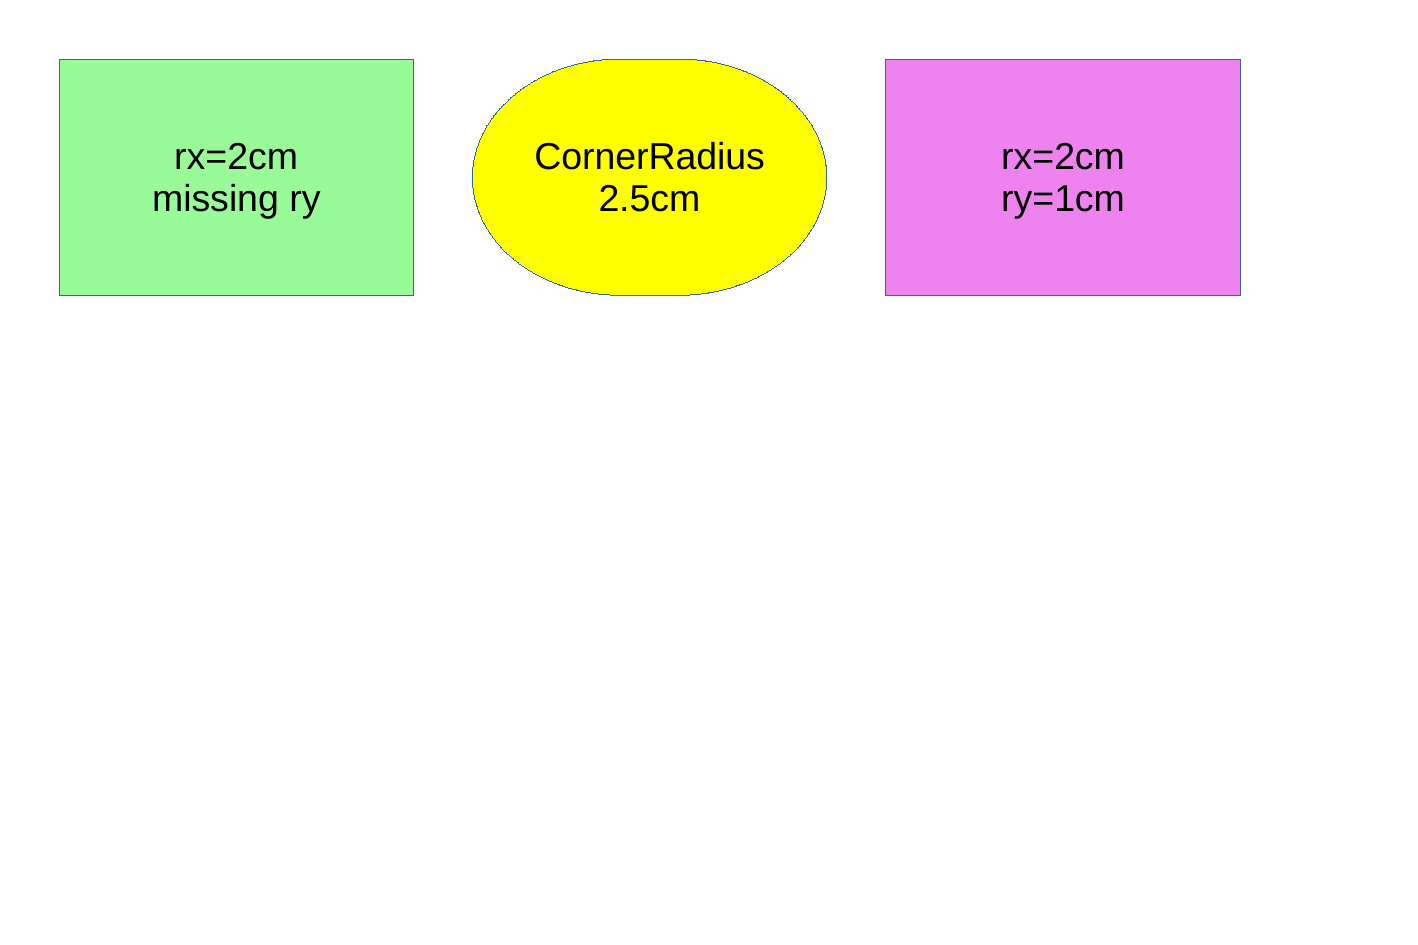

rx=2cm
missing ry
CornerRadius
2.5cm
rx=2cm
ry=1cm